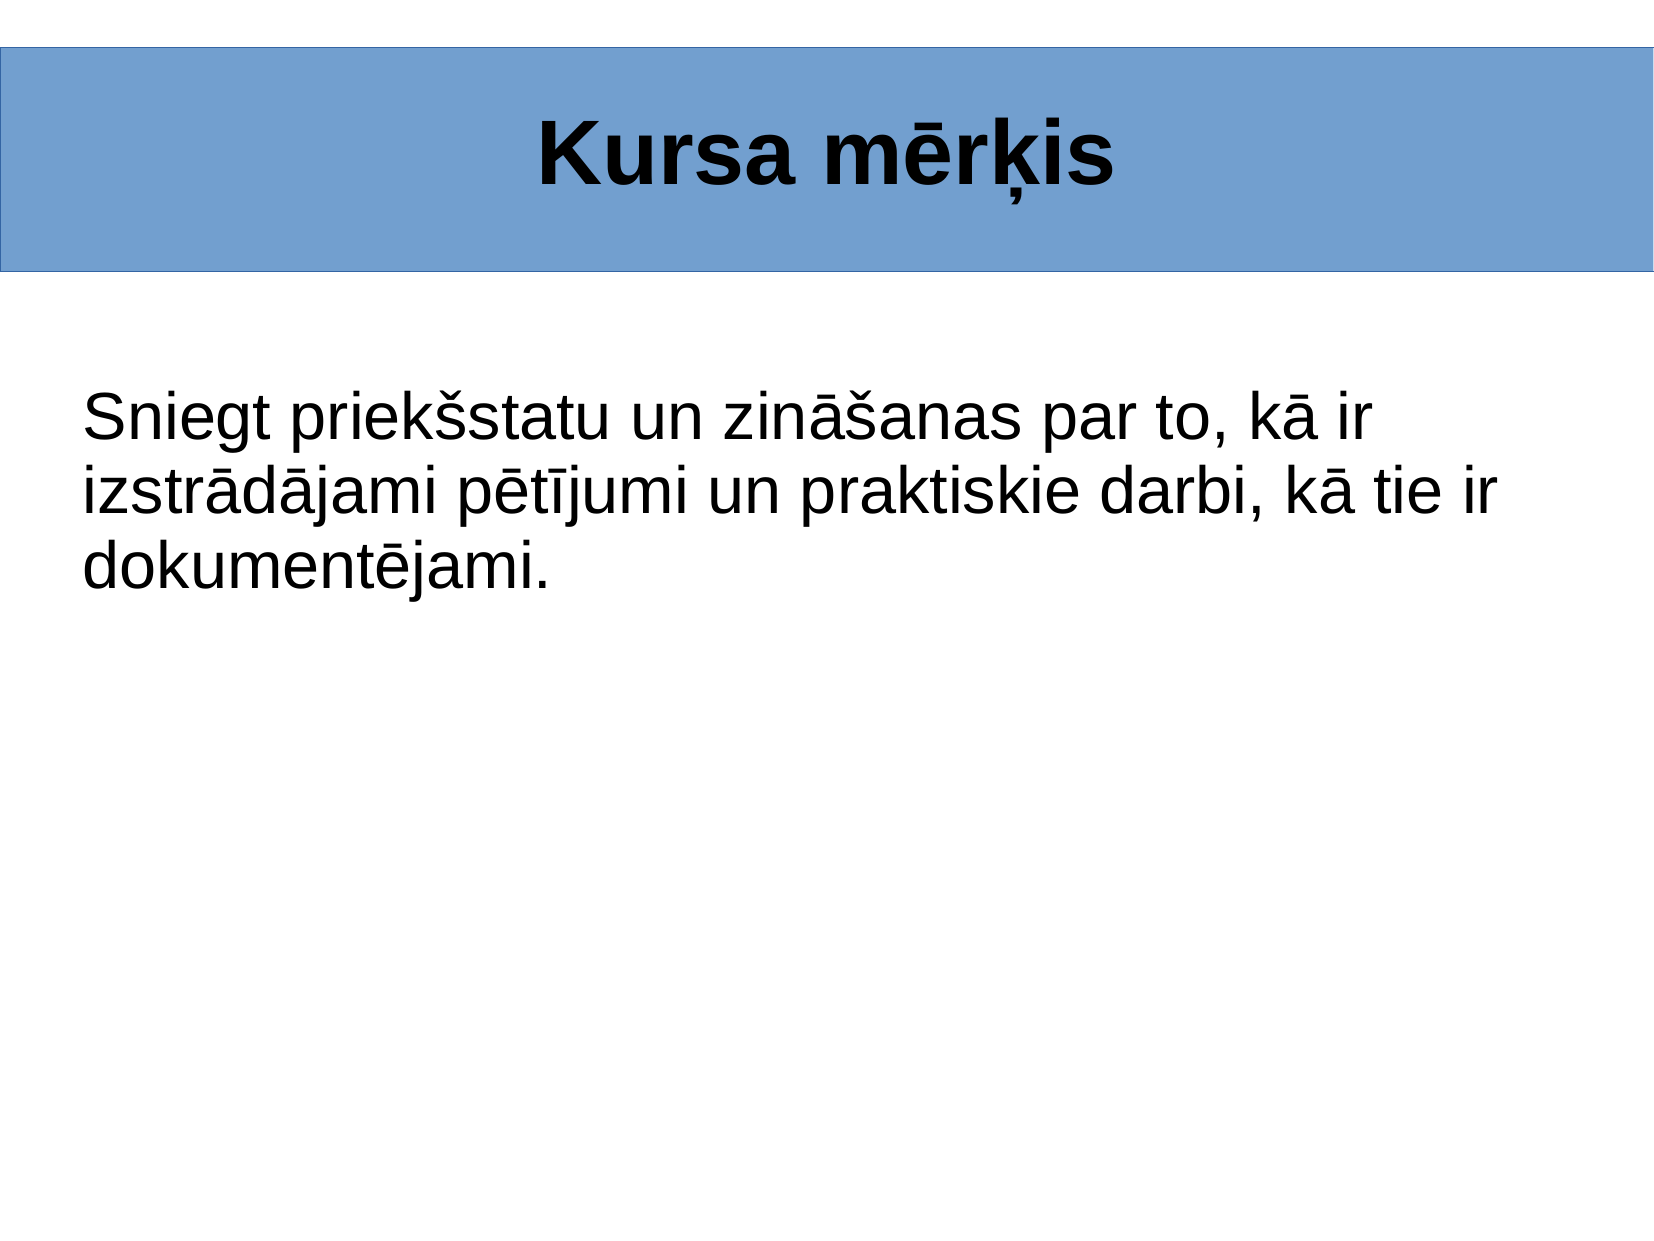

# Kursa mērķis
Sniegt priekšstatu un zināšanas par to, kā ir izstrādājami pētījumi un praktiskie darbi, kā tie ir dokumentējami.